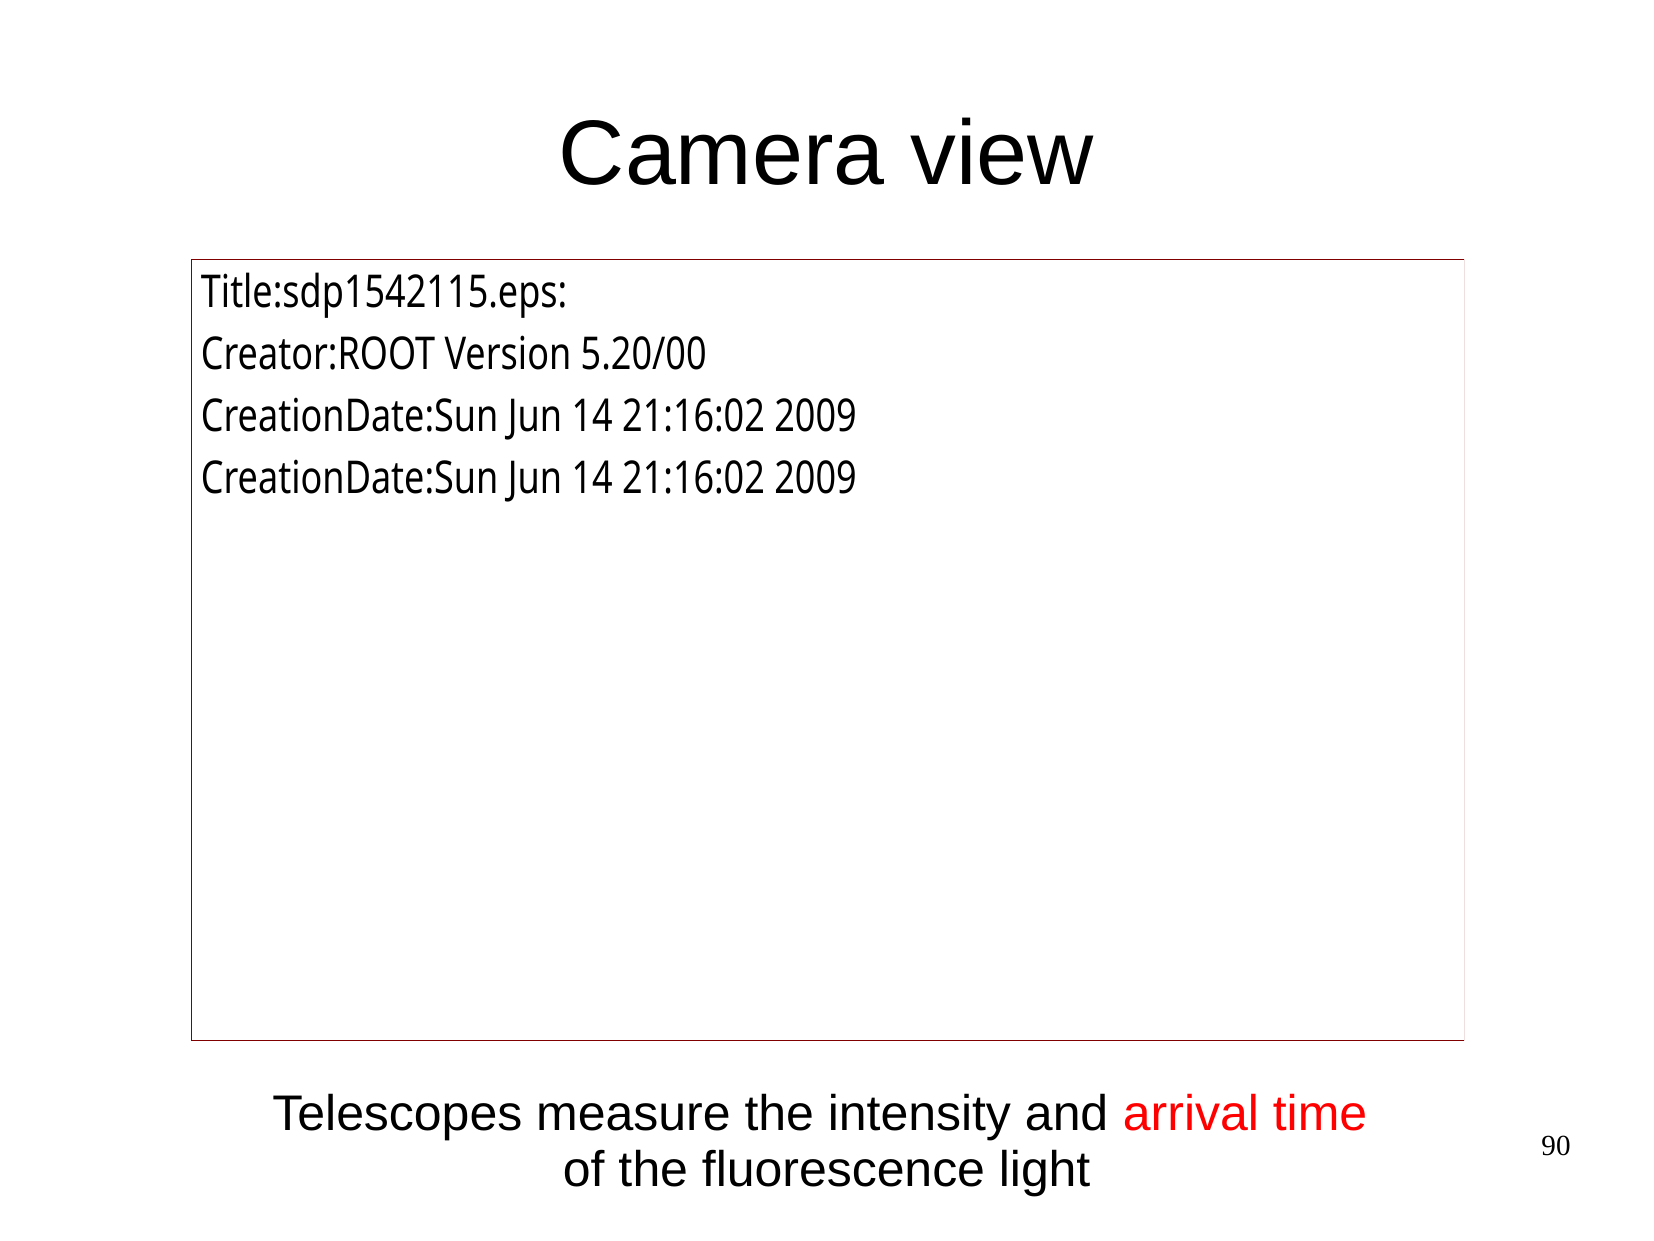

# Camera view
Telescopes measure the intensity and arrival time
of the fluorescence light
90